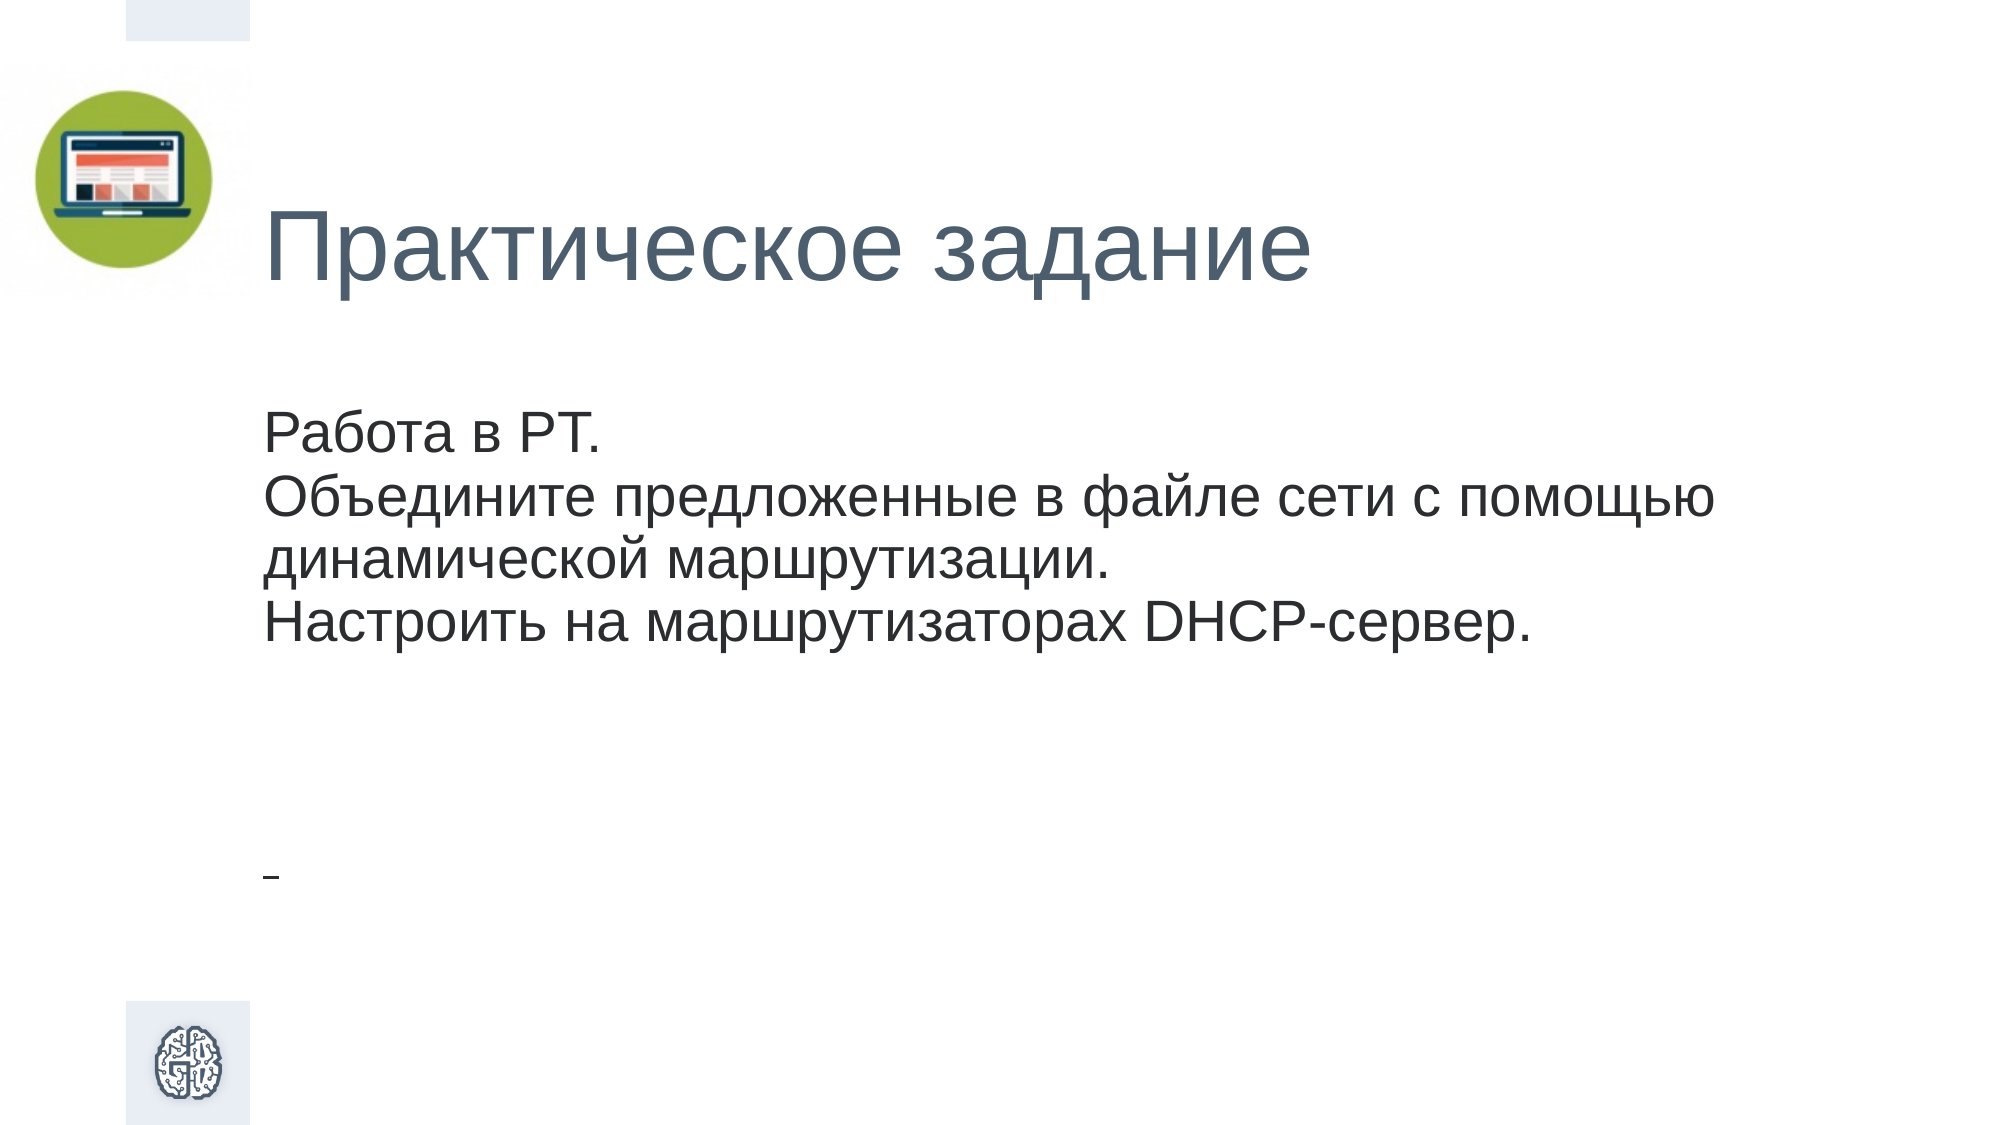

# Практическое задание
Работа в PT.
Объедините предложенные в файле сети с помощью динамической маршрутизации.
Настроить на маршрутизаторах DHCP-сервер.